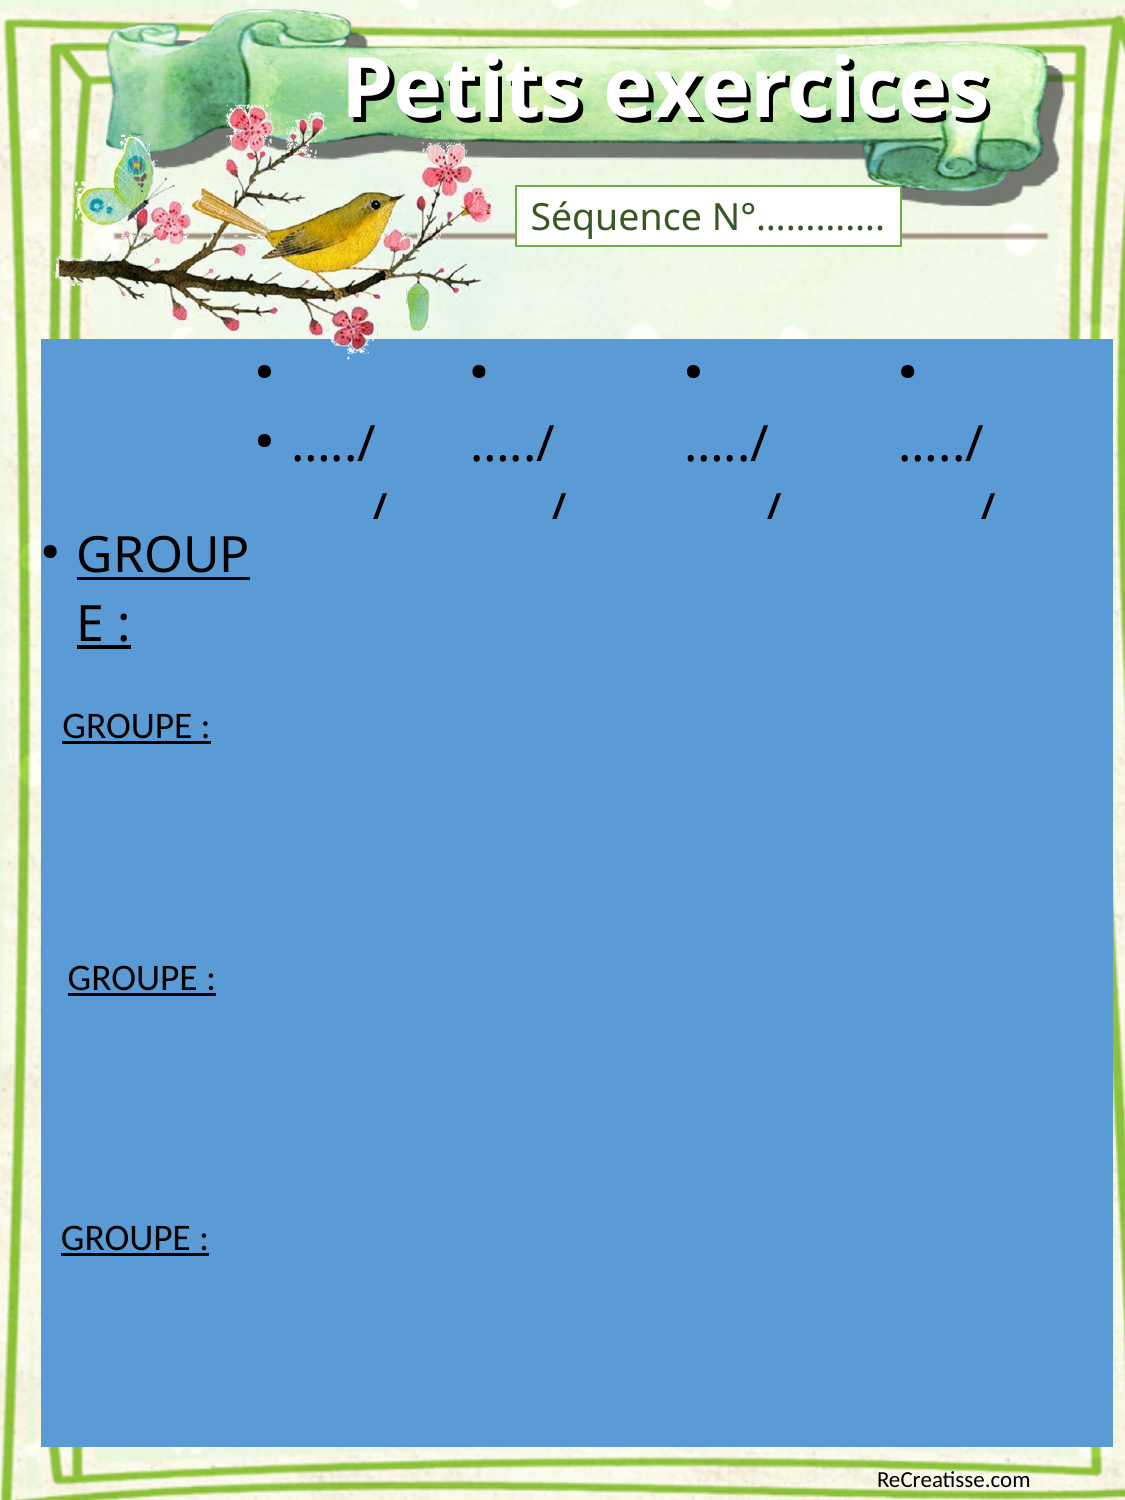

Petits exercices
Séquence N°………….
| | …../……/…… | …../……/…… | …../……/…… | …../……/…… |
| --- | --- | --- | --- | --- |
| GROUPE : | | | | |
| | | | | |
| | | | | |
| | | | | |
GROUPE :
GROUPE :
GROUPE :
ReCreatisse.com